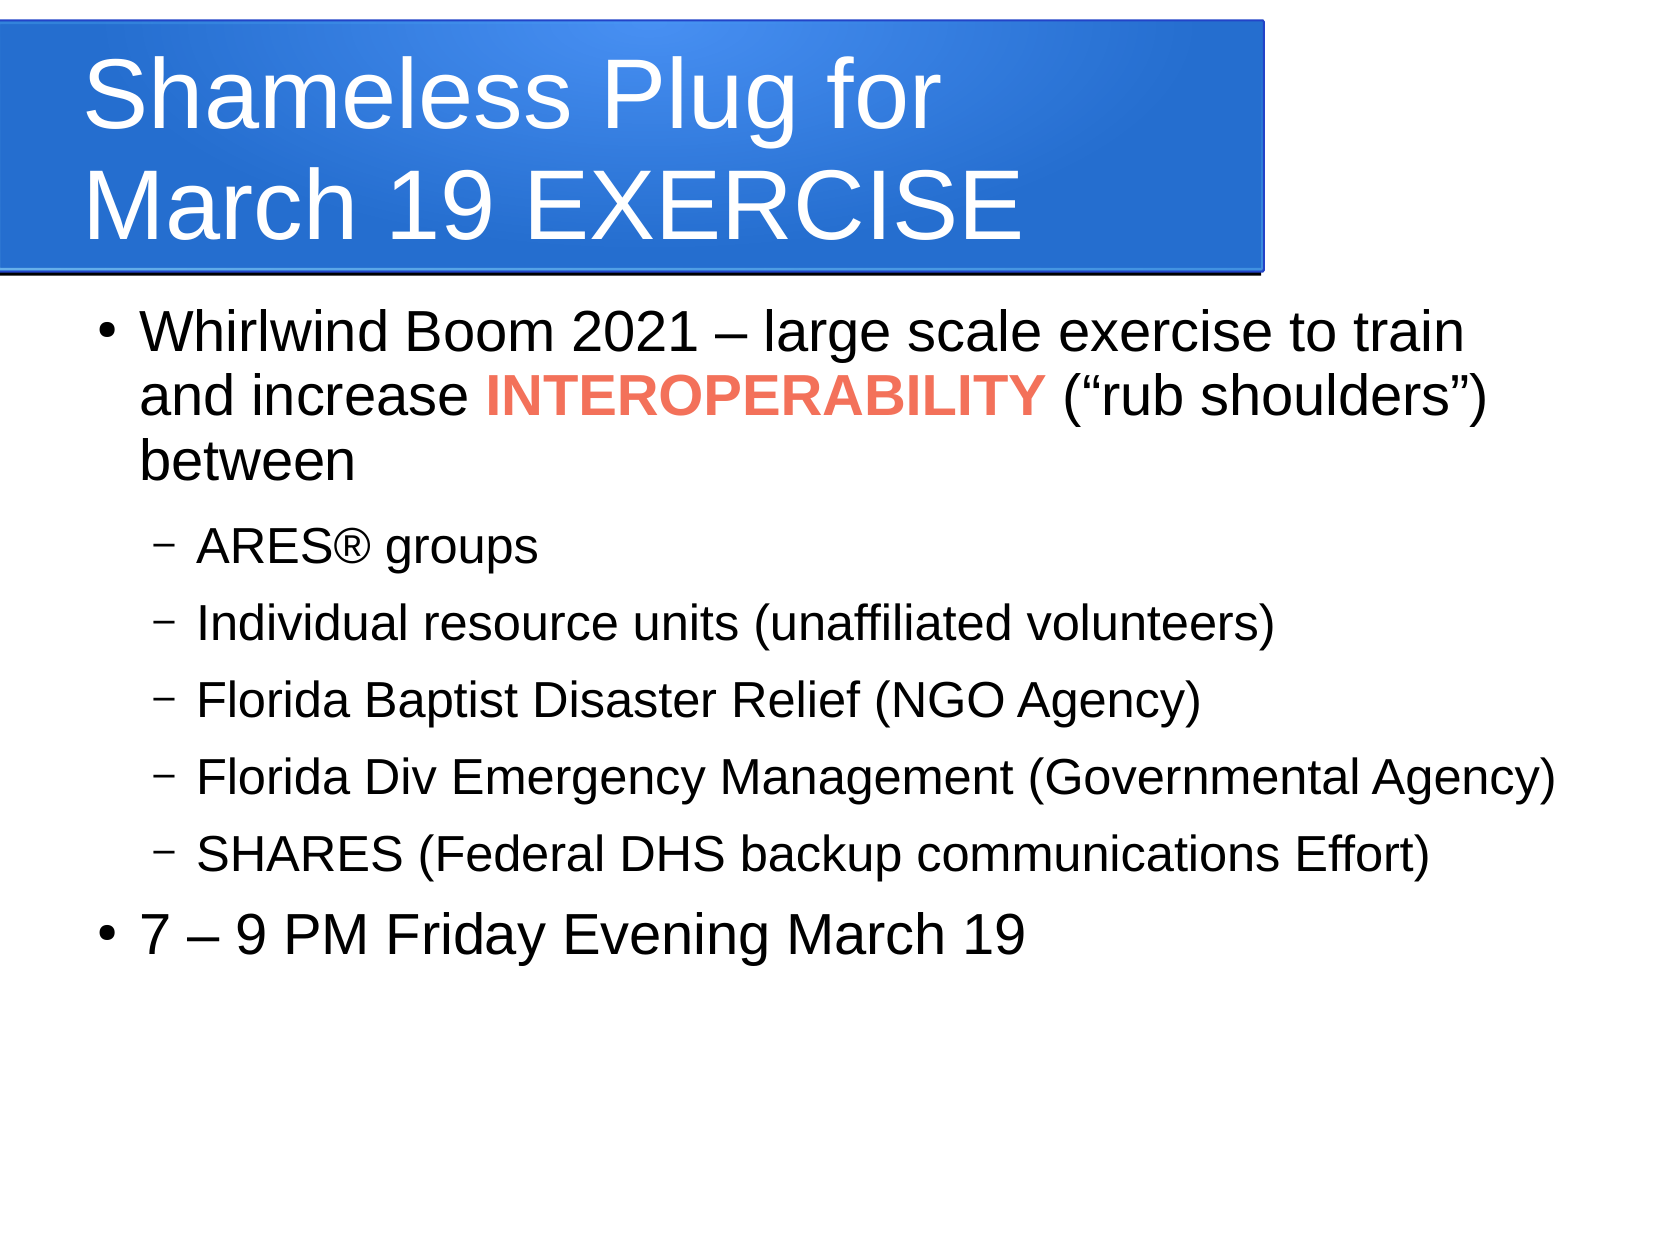

# Shameless Plug for March 19 EXERCISE
Whirlwind Boom 2021 – large scale exercise to train and increase INTEROPERABILITY (“rub shoulders”) between
ARES® groups
Individual resource units (unaffiliated volunteers)
Florida Baptist Disaster Relief (NGO Agency)
Florida Div Emergency Management (Governmental Agency)
SHARES (Federal DHS backup communications Effort)
7 – 9 PM Friday Evening March 19